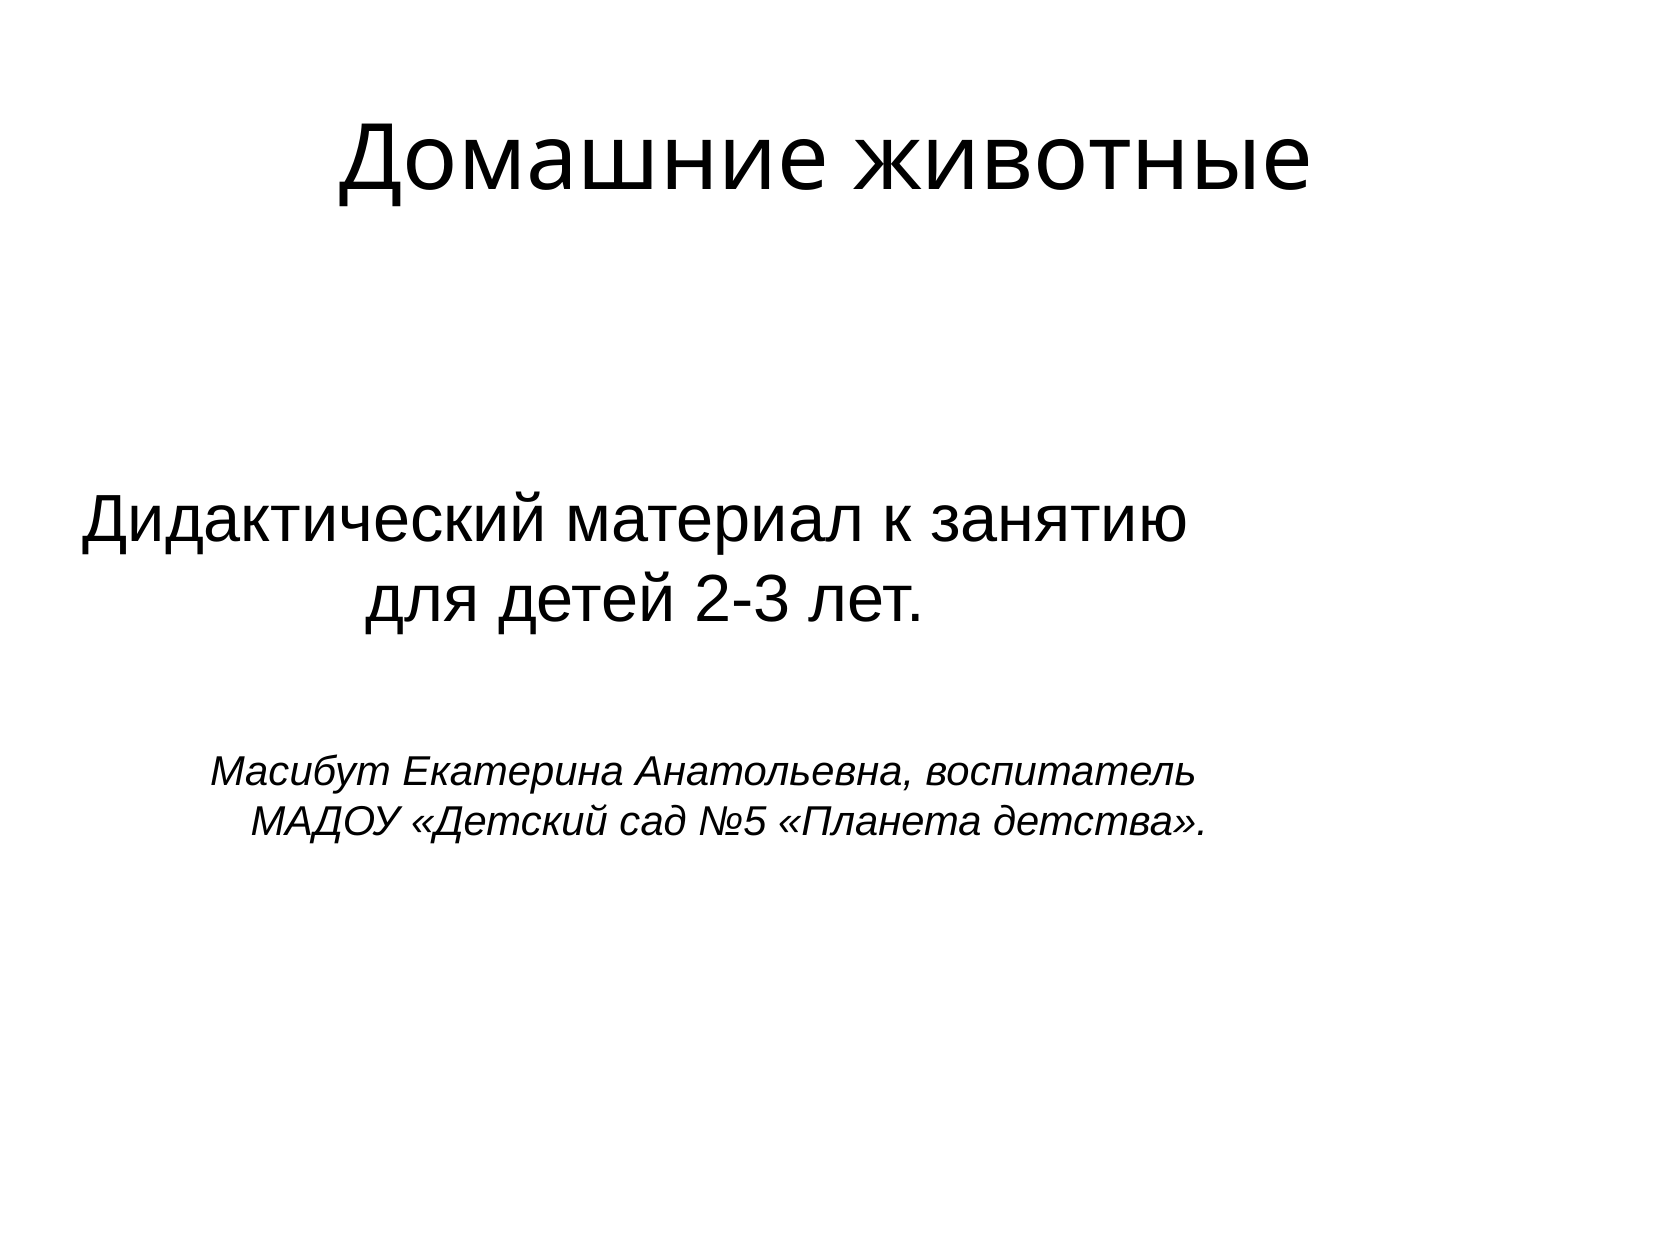

# Домашние животные
Дидактический материал к занятию
для детей 2-3 лет.
Масибут Екатерина Анатольевна, воспитатель
МАДОУ «Детский сад №5 «Планета детства».